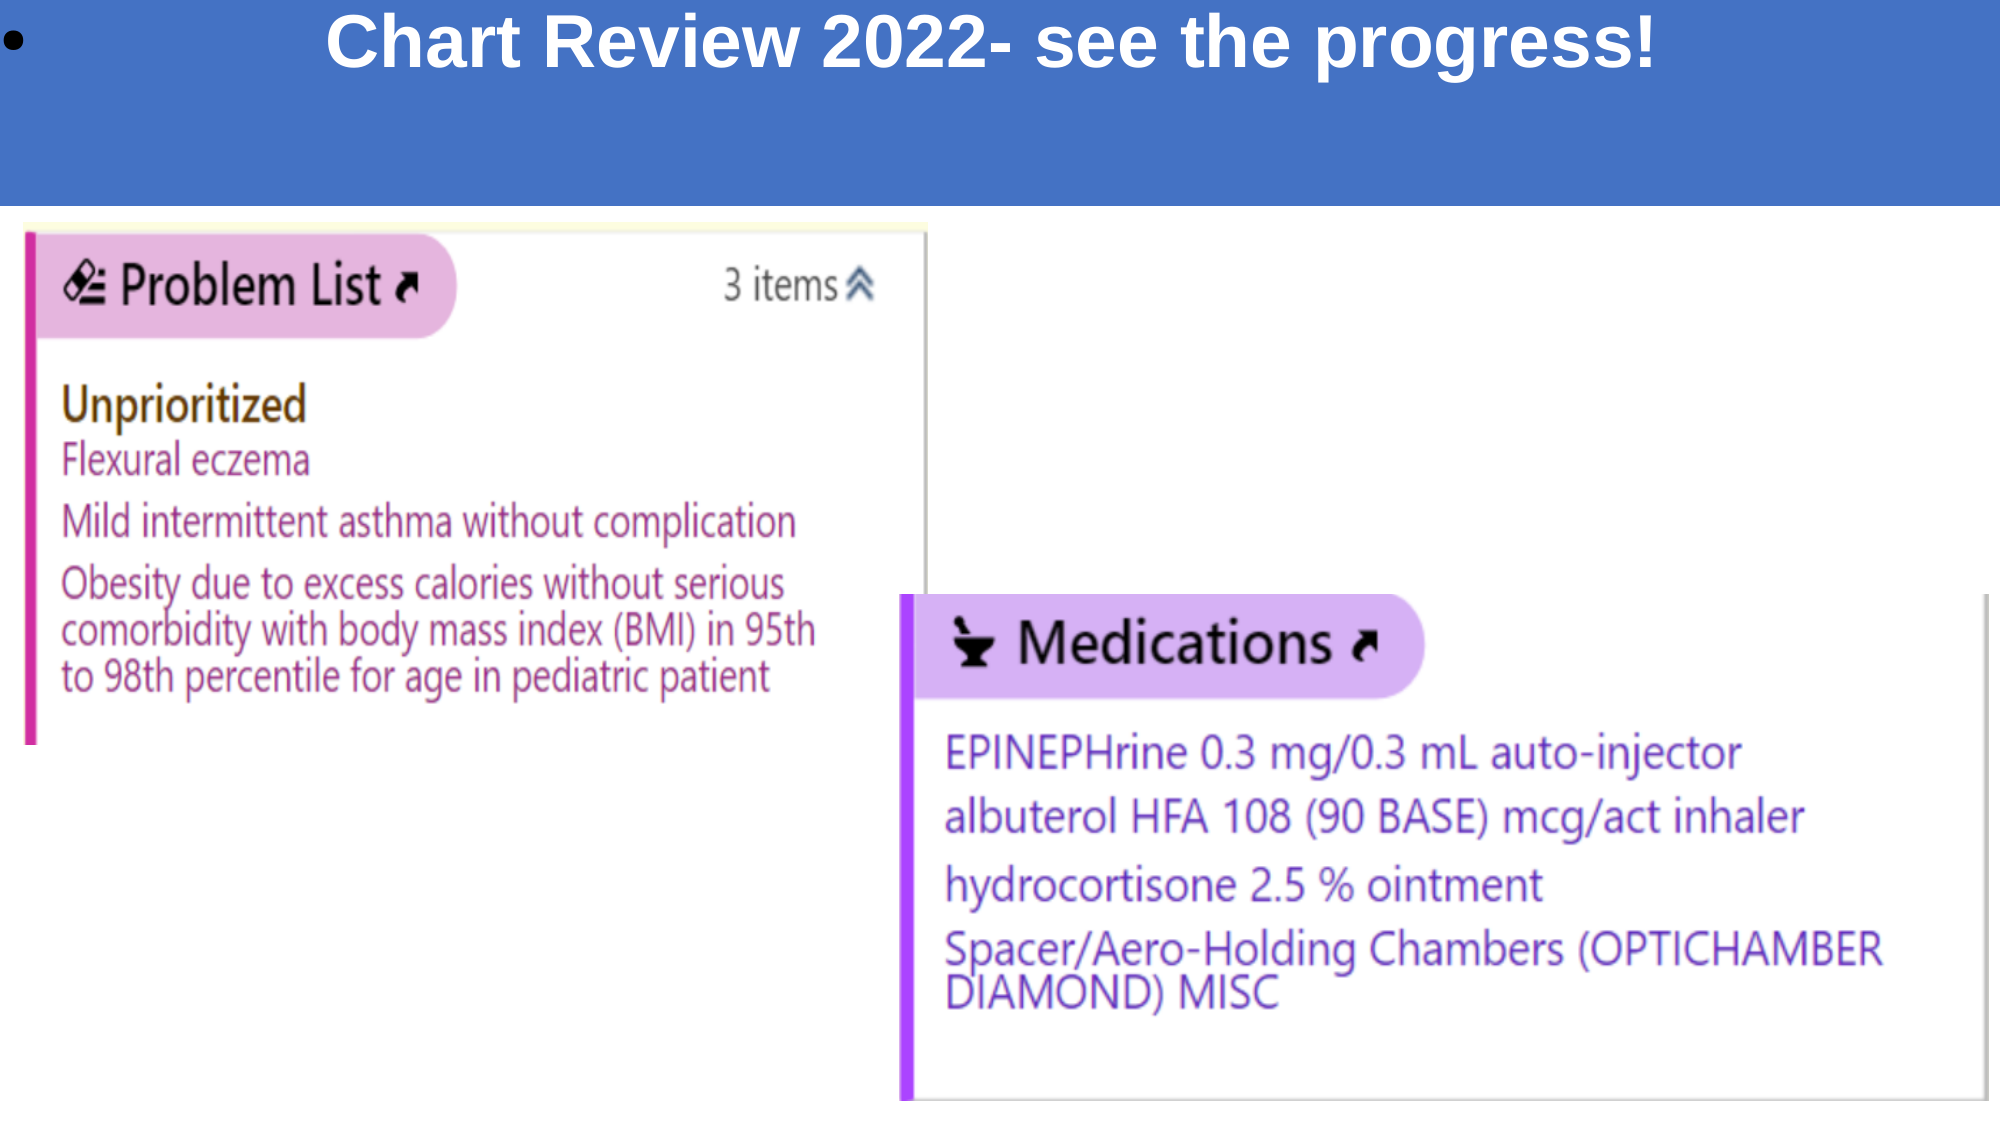

| Chart Review 2022- see the progress! |
| --- |